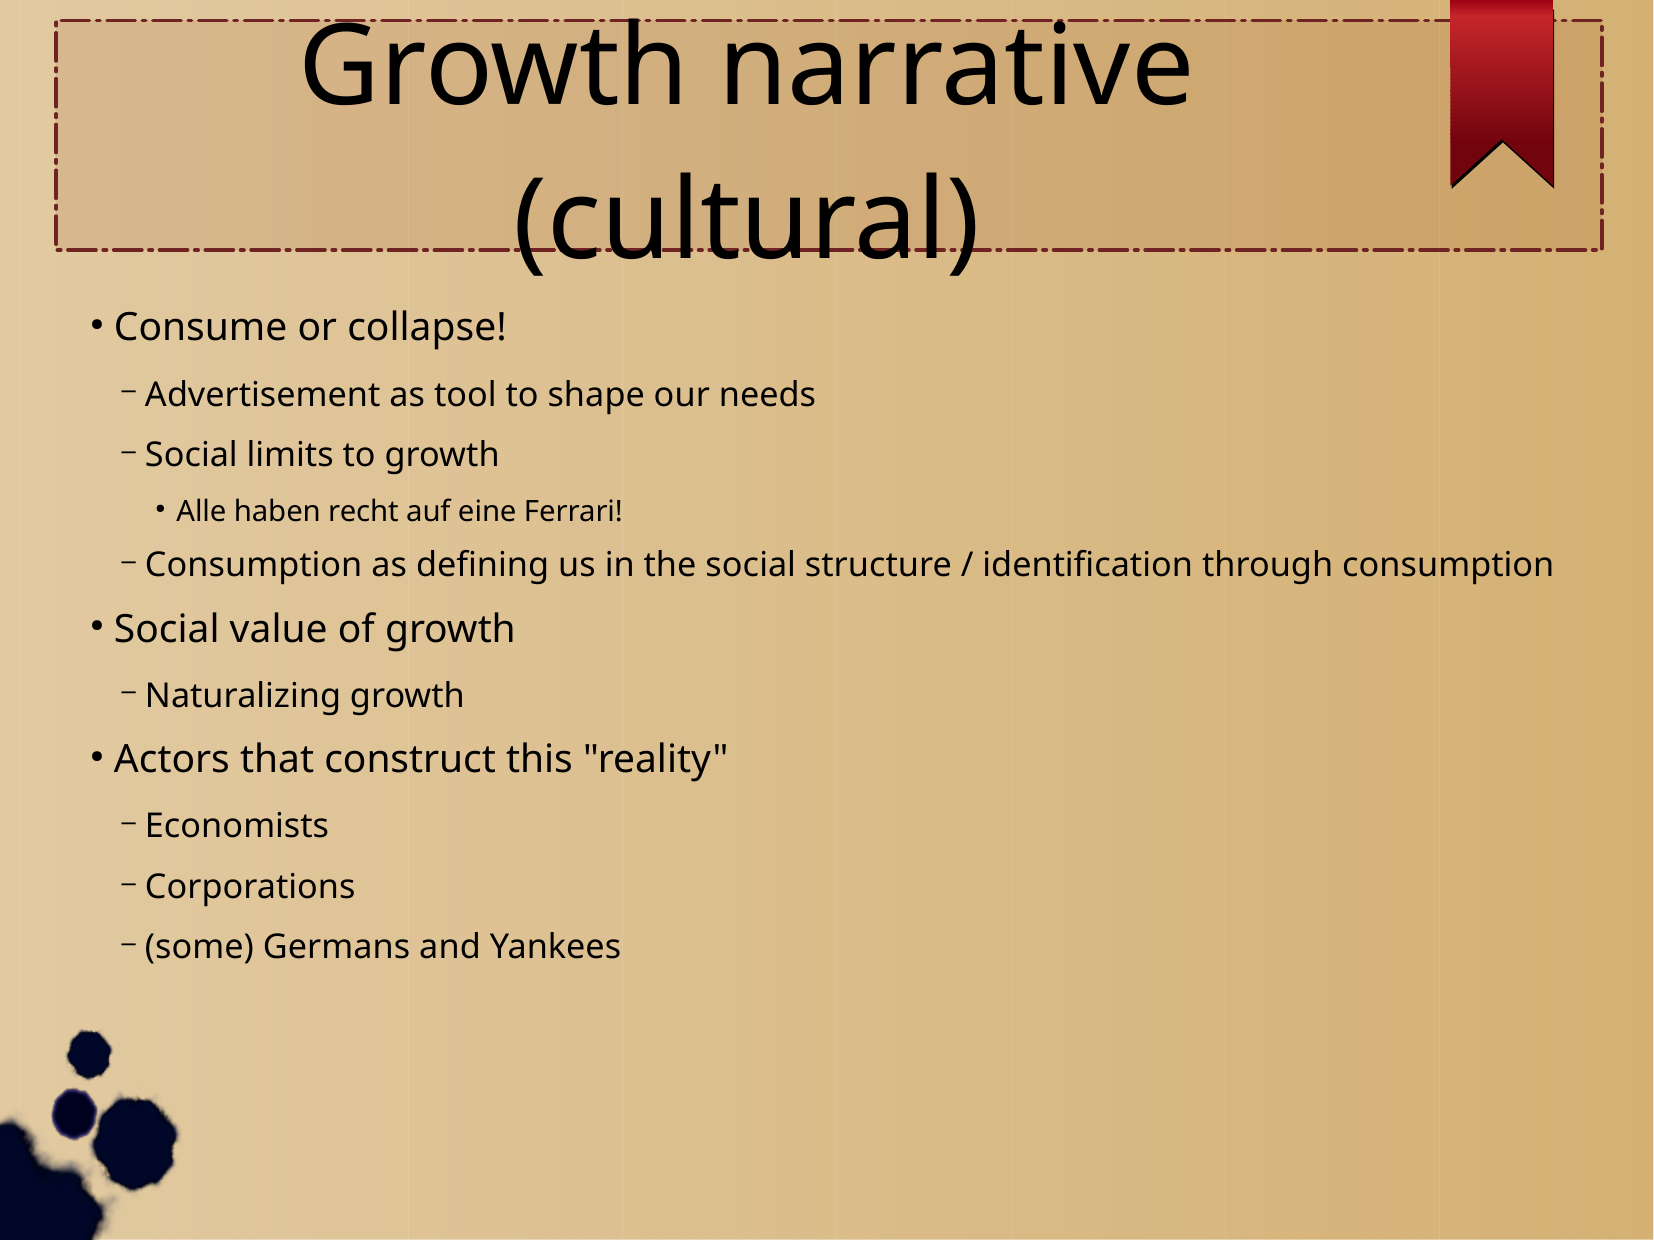

# Growth narrative (cultural)
Consume or collapse!
Advertisement as tool to shape our needs
Social limits to growth
Alle haben recht auf eine Ferrari!
Consumption as defining us in the social structure / identification through consumption
Social value of growth
Naturalizing growth
Actors that construct this "reality"
Economists
Corporations
(some) Germans and Yankees